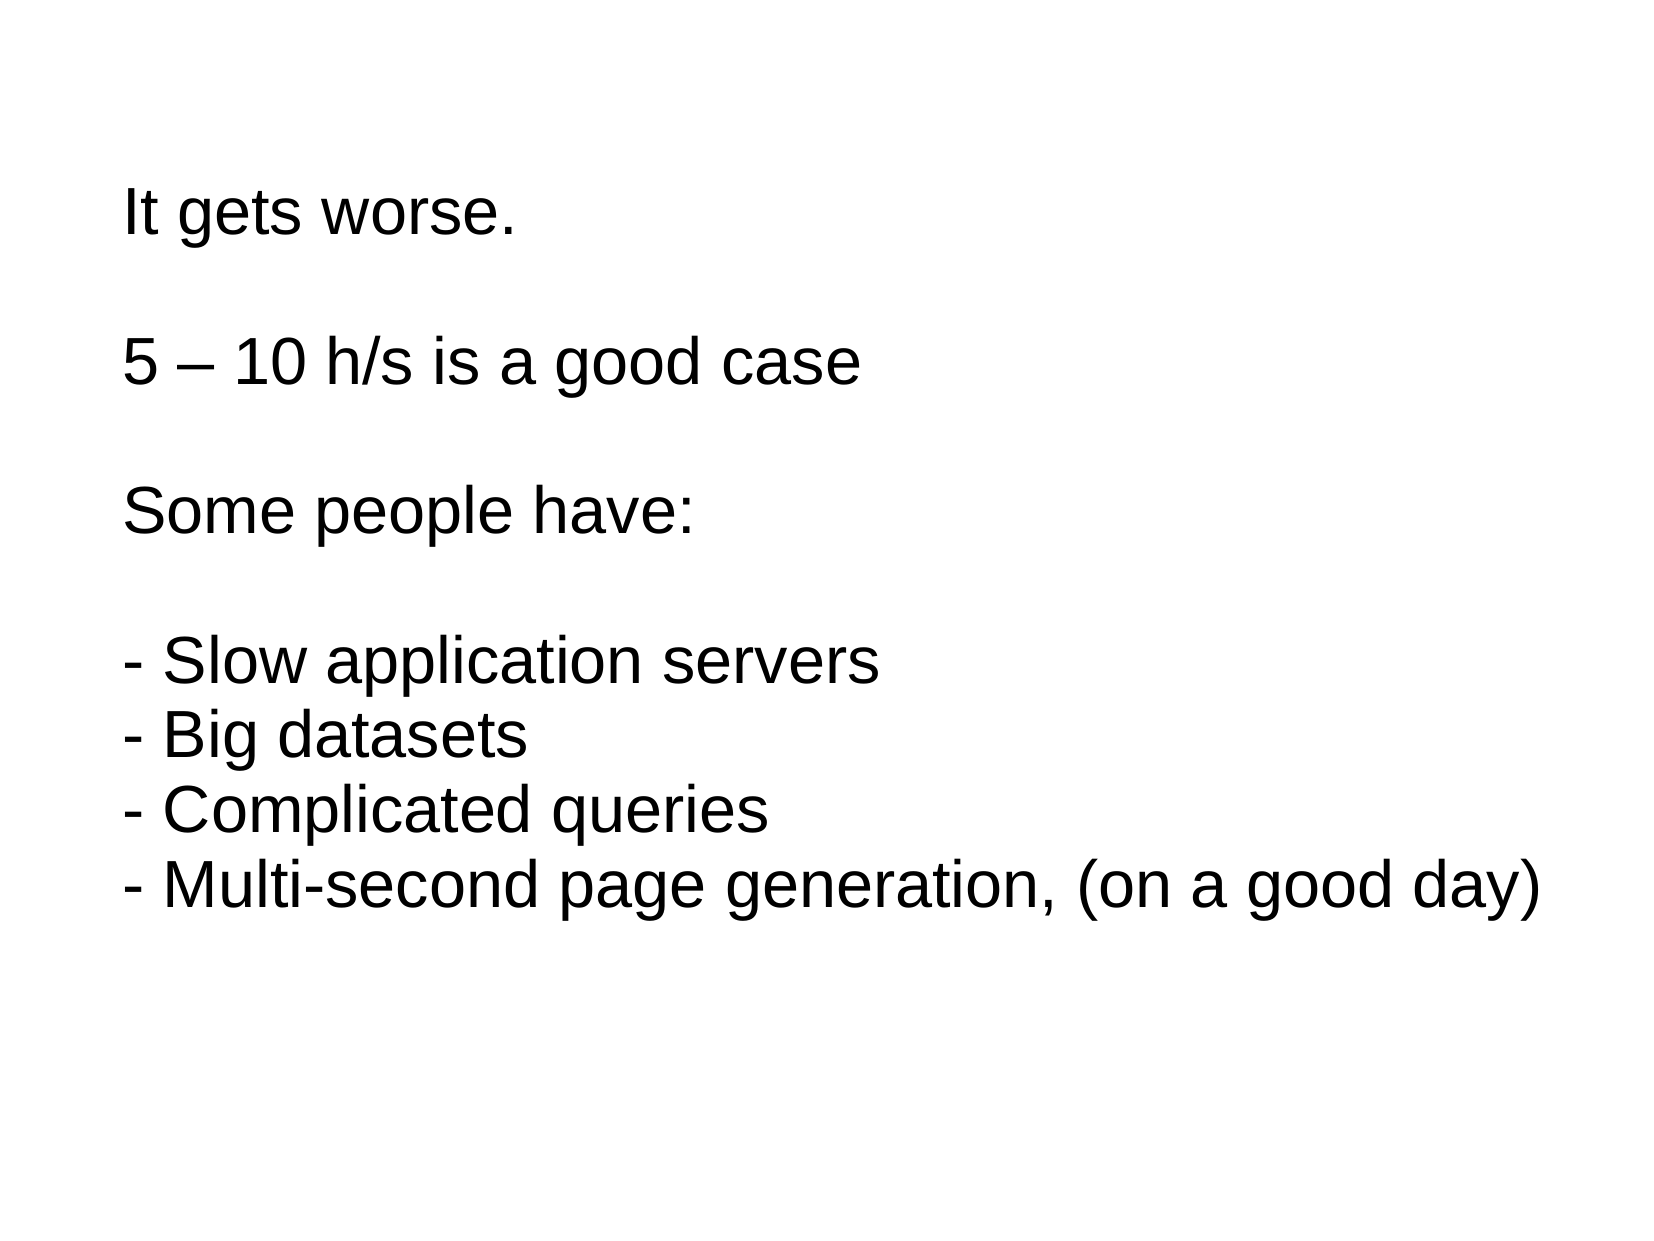

It gets worse.
5 – 10 h/s is a good case
Some people have:
- Slow application servers
- Big datasets
- Complicated queries
- Multi-second page generation, (on a good day)